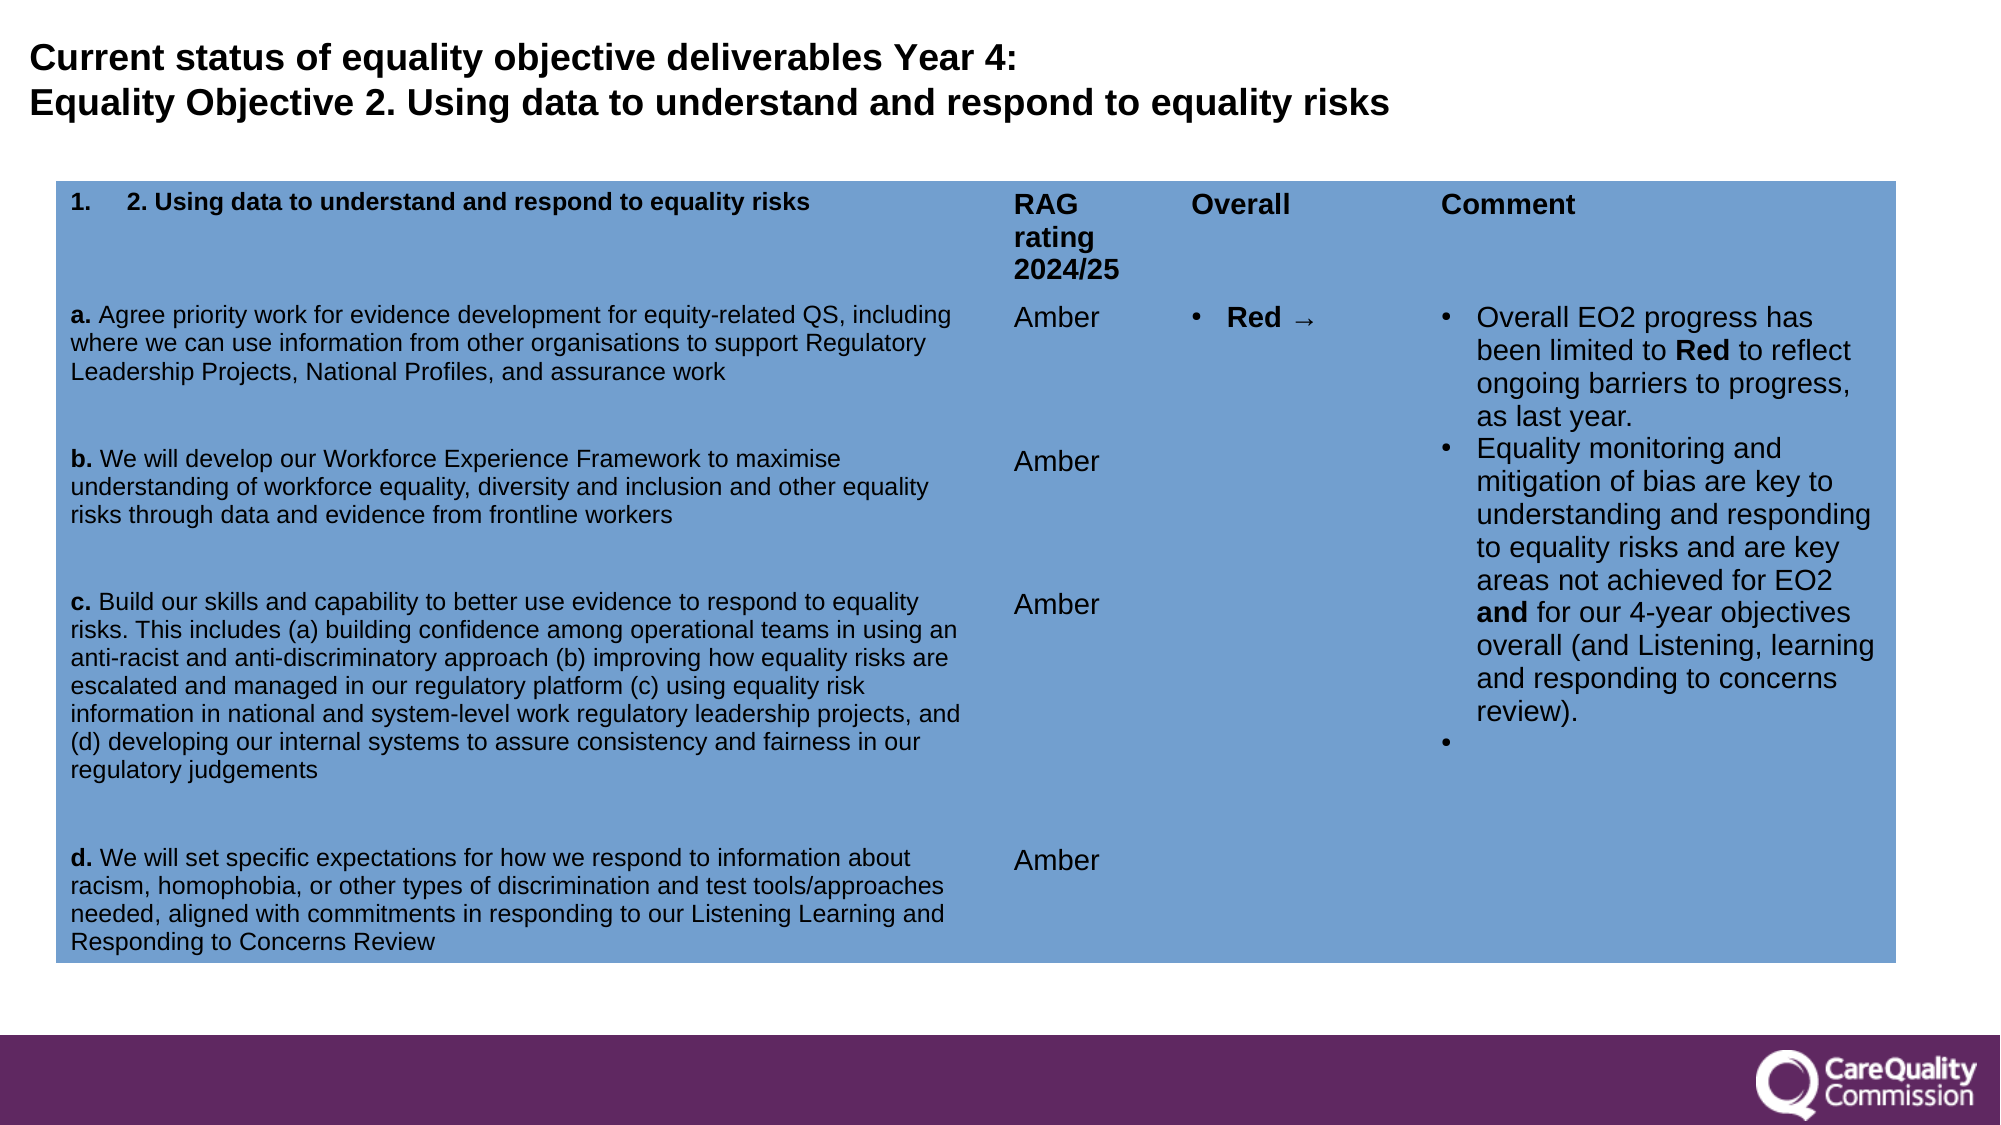

# Current status of equality objective deliverables Year 4: Equality Objective 2. Using data to understand and respond to equality risks
| 2. Using data to understand and respond to equality risks | RAG rating 2024/25 | Overall | Comment |
| --- | --- | --- | --- |
| a. Agree priority work for evidence development for equity-related QS, including where we can use information from other organisations to support Regulatory Leadership Projects, National Profiles, and assurance work | Amber | Red → | Overall EO2 progress has been limited to Red to reflect ongoing barriers to progress, as last year. Equality monitoring and mitigation of bias are key to understanding and responding to equality risks and are key areas not achieved for EO2 and for our 4-year objectives overall (and Listening, learning and responding to concerns review). |
| b. We will develop our Workforce Experience Framework to maximise understanding of workforce equality, diversity and inclusion and other equality risks through data and evidence from frontline workers | Amber | | |
| c. Build our skills and capability to better use evidence to respond to equality risks. This includes (a) building confidence among operational teams in using an anti-racist and anti-discriminatory approach (b) improving how equality risks are escalated and managed in our regulatory platform (c) using equality risk information in national and system-level work regulatory leadership projects, and (d) developing our internal systems to assure consistency and fairness in our regulatory judgements | Amber | | |
| d. We will set specific expectations for how we respond to information about racism, homophobia, or other types of discrimination and test tools/approaches needed, aligned with commitments in responding to our Listening Learning and Responding to Concerns Review | Amber | | |